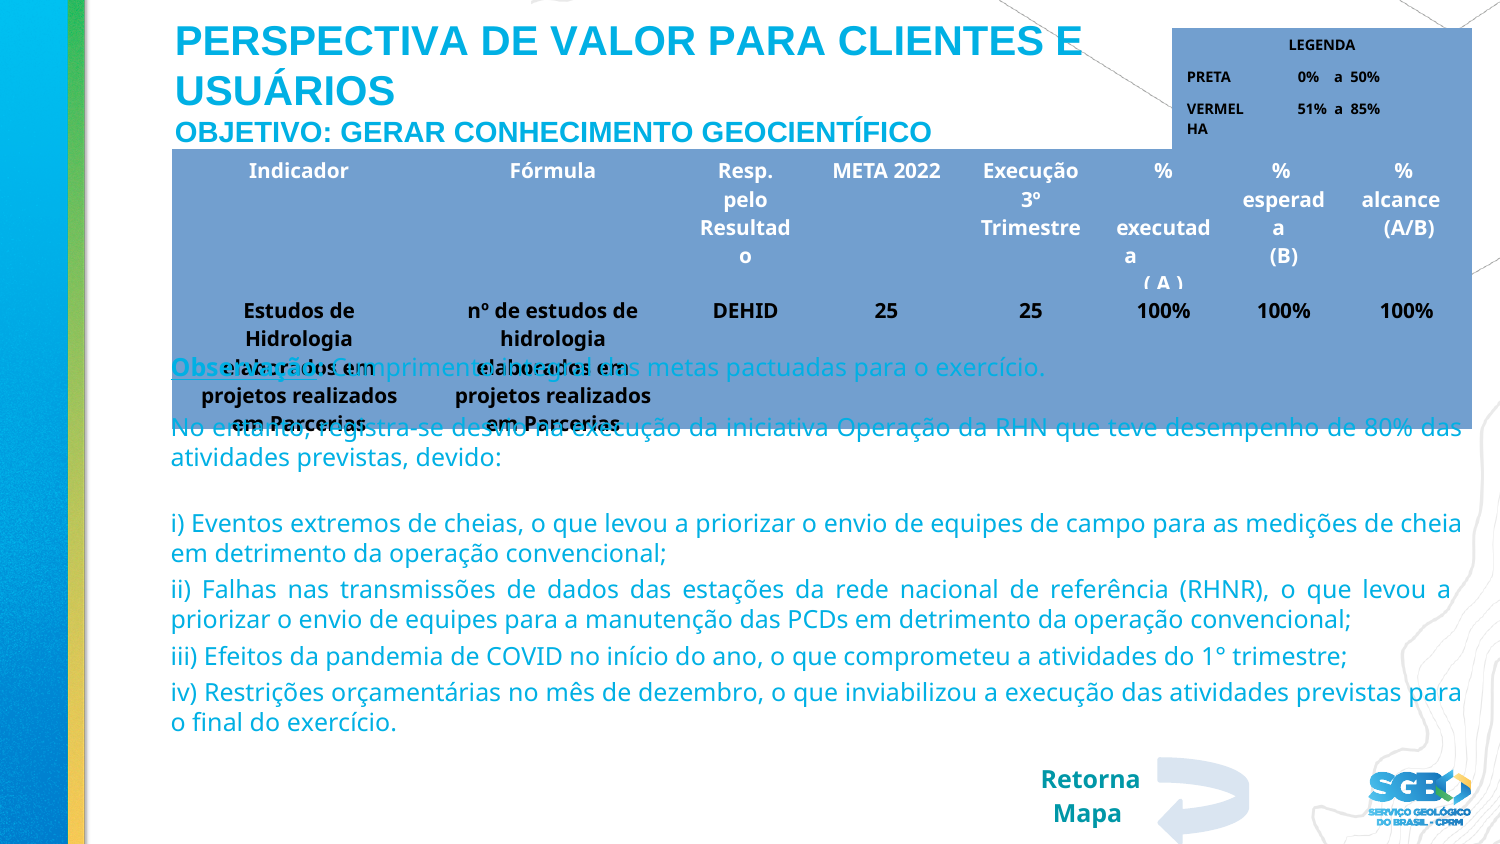

PERSPECTIVA DE VALOR PARA CLIENTES E USUÁRIOS
OBJETIVO: GERAR CONHECIMENTO GEOCIENTÍFICO
PERSPECTIVA DE VALOR PARA CLIENTES E USUÁRIOS
| LEGENDA | | |
| --- | --- | --- |
| PRETA | 0% a 50% | |
| VERMELHA | 51% a 85% | |
| AMARELA | 86% a 95% | |
| VERDE | 96% a 100% | |
| Indicador | Fórmula | Resp. pelo Resultado | META 2022 | Execução 3º Trimestre | % executada ( A ) | % esperada (B) | % alcance (A/B) |
| --- | --- | --- | --- | --- | --- | --- | --- |
| Estudos de Hidrologia elaborados em projetos realizados em Parcerias | nº de estudos de hidrologia elaborados em projetos realizados em Parcerias | DEHID | 25 | 25 | 100% | 100% | 100% |
Observação: Cumprimento integral das metas pactuadas para o exercício.
No entanto, registra-se desvio na execução da iniciativa Operação da RHN que teve desempenho de 80% das atividades previstas, devido:
i) Eventos extremos de cheias, o que levou a priorizar o envio de equipes de campo para as medições de cheia em detrimento da operação convencional;
ii) Falhas nas transmissões de dados das estações da rede nacional de referência (RHNR), o que levou a priorizar o envio de equipes para a manutenção das PCDs em detrimento da operação convencional;
iii) Efeitos da pandemia de COVID no início do ano, o que comprometeu a atividades do 1° trimestre;
iv) Restrições orçamentárias no mês de dezembro, o que inviabilizou a execução das atividades previstas para o final do exercício.
Retorna Mapa